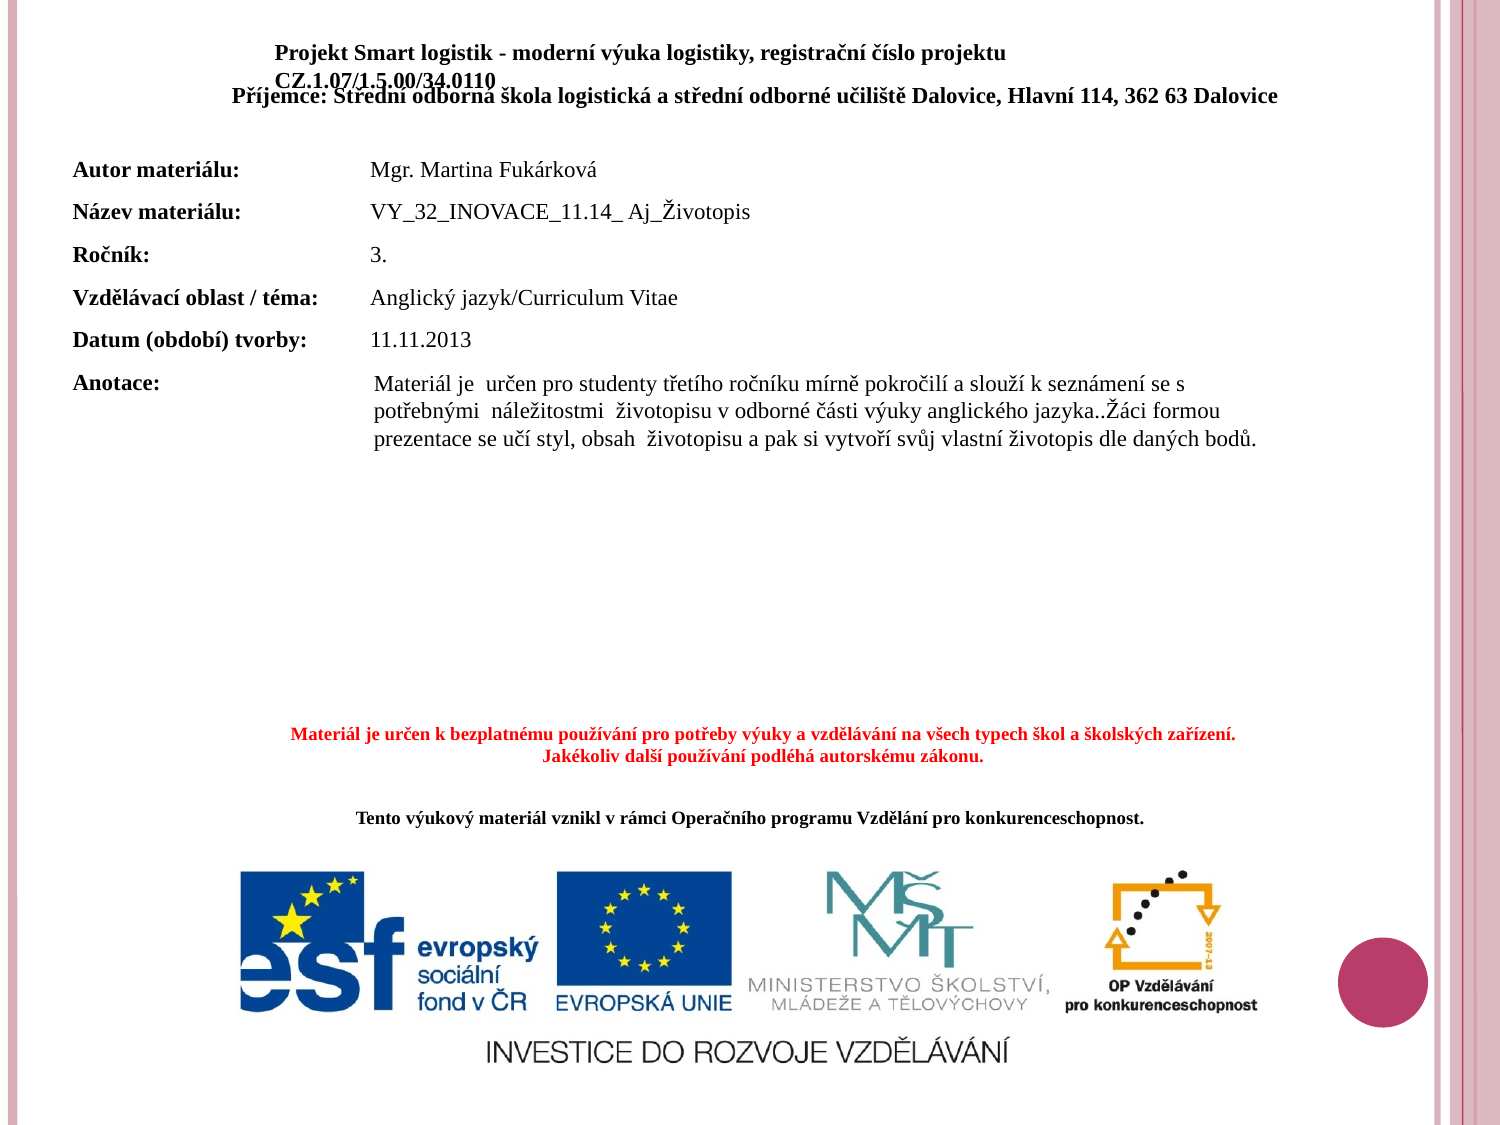

Projekt Smart logistik - moderní výuka logistiky, registrační číslo projektu CZ.1.07/1.5.00/34.0110
Příjemce: Střední odborná škola logistická a střední odborné učiliště Dalovice, Hlavní 114, 362 63 Dalovice
Autor materiálu:
Mgr. Martina Fukárková
Název materiálu:
VY_32_INOVACE_11.14_ Aj_Životopis
Ročník:
3.
Vzdělávací oblast / téma:
Anglický jazyk/Curriculum Vitae
Datum (období) tvorby:
11.11.2013
Anotace:
Materiál je určen pro studenty třetího ročníku mírně pokročilí a slouží k seznámení se s potřebnými náležitostmi životopisu v odborné části výuky anglického jazyka..Žáci formou prezentace se učí styl, obsah životopisu a pak si vytvoří svůj vlastní životopis dle daných bodů.
Materiál je určen k bezplatnému používání pro potřeby výuky a vzdělávání na všech typech škol a školských zařízení.
Jakékoliv další používání podléhá autorskému zákonu.
Tento výukový materiál vznikl v rámci Operačního programu Vzdělání pro konkurenceschopnost.